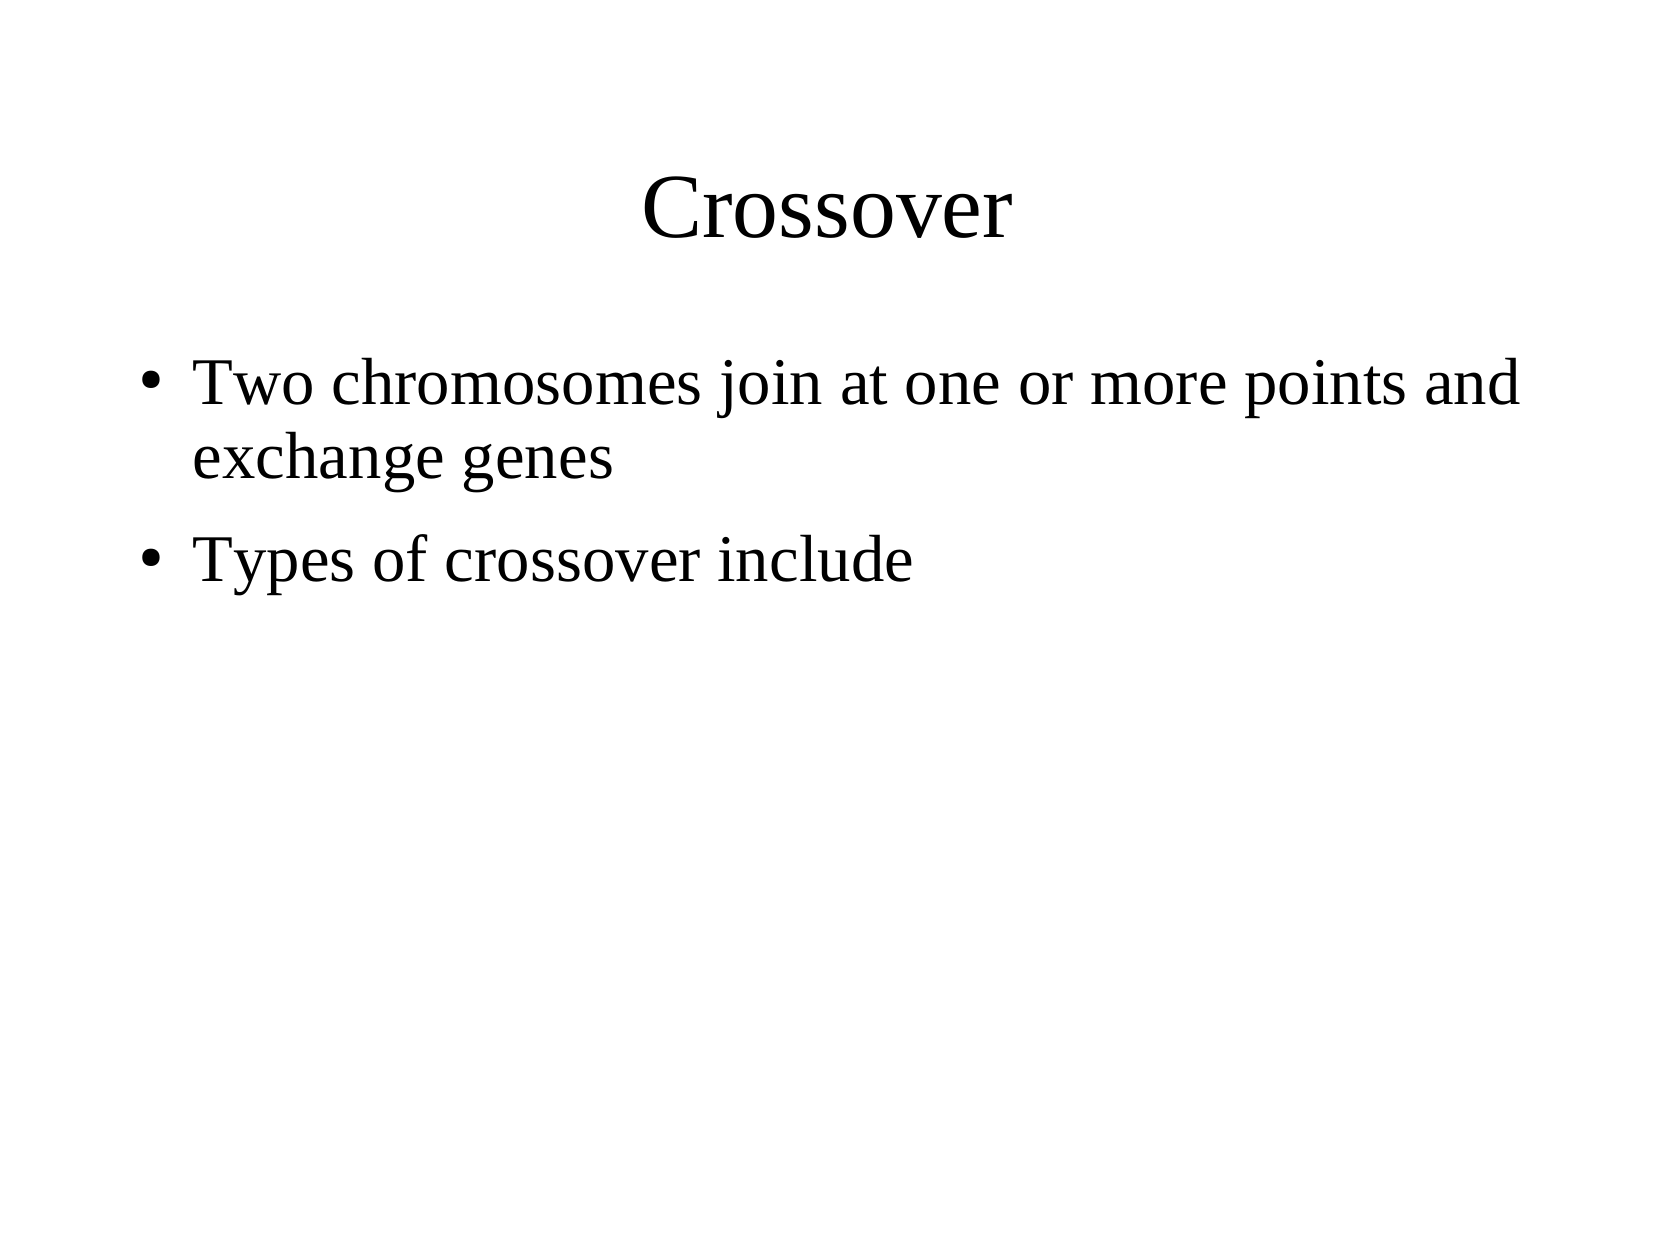

# Crossover
Two chromosomes join at one or more points and exchange genes
Types of crossover include